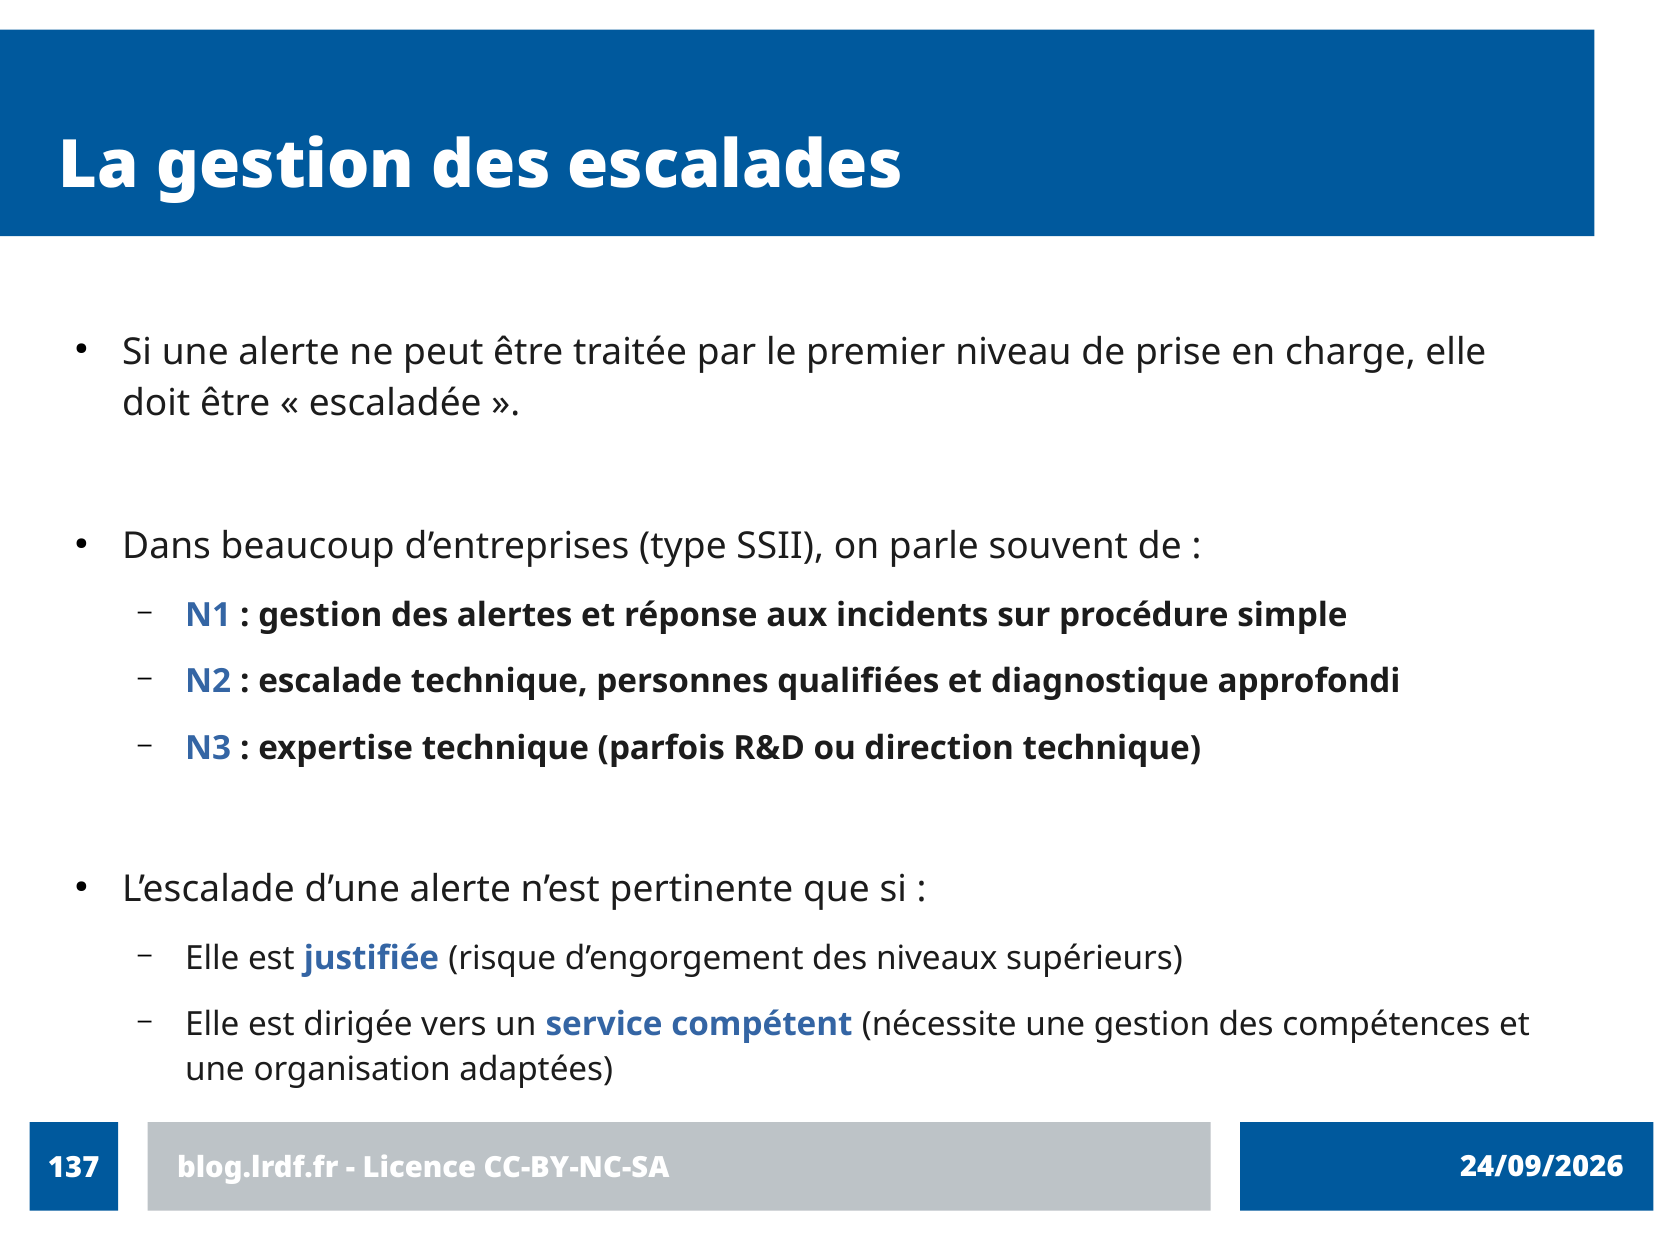

# La gestion des escalades
Si une alerte ne peut être traitée par le premier niveau de prise en charge, elle doit être « escaladée ».
Dans beaucoup d’entreprises (type SSII), on parle souvent de :
N1 : gestion des alertes et réponse aux incidents sur procédure simple
N2 : escalade technique, personnes qualifiées et diagnostique approfondi
N3 : expertise technique (parfois R&D ou direction technique)
L’escalade d’une alerte n’est pertinente que si :
Elle est justifiée (risque d’engorgement des niveaux supérieurs)
Elle est dirigée vers un service compétent (nécessite une gestion des compétences et une organisation adaptées)
137
blog.lrdf.fr - Licence CC-BY-NC-SA